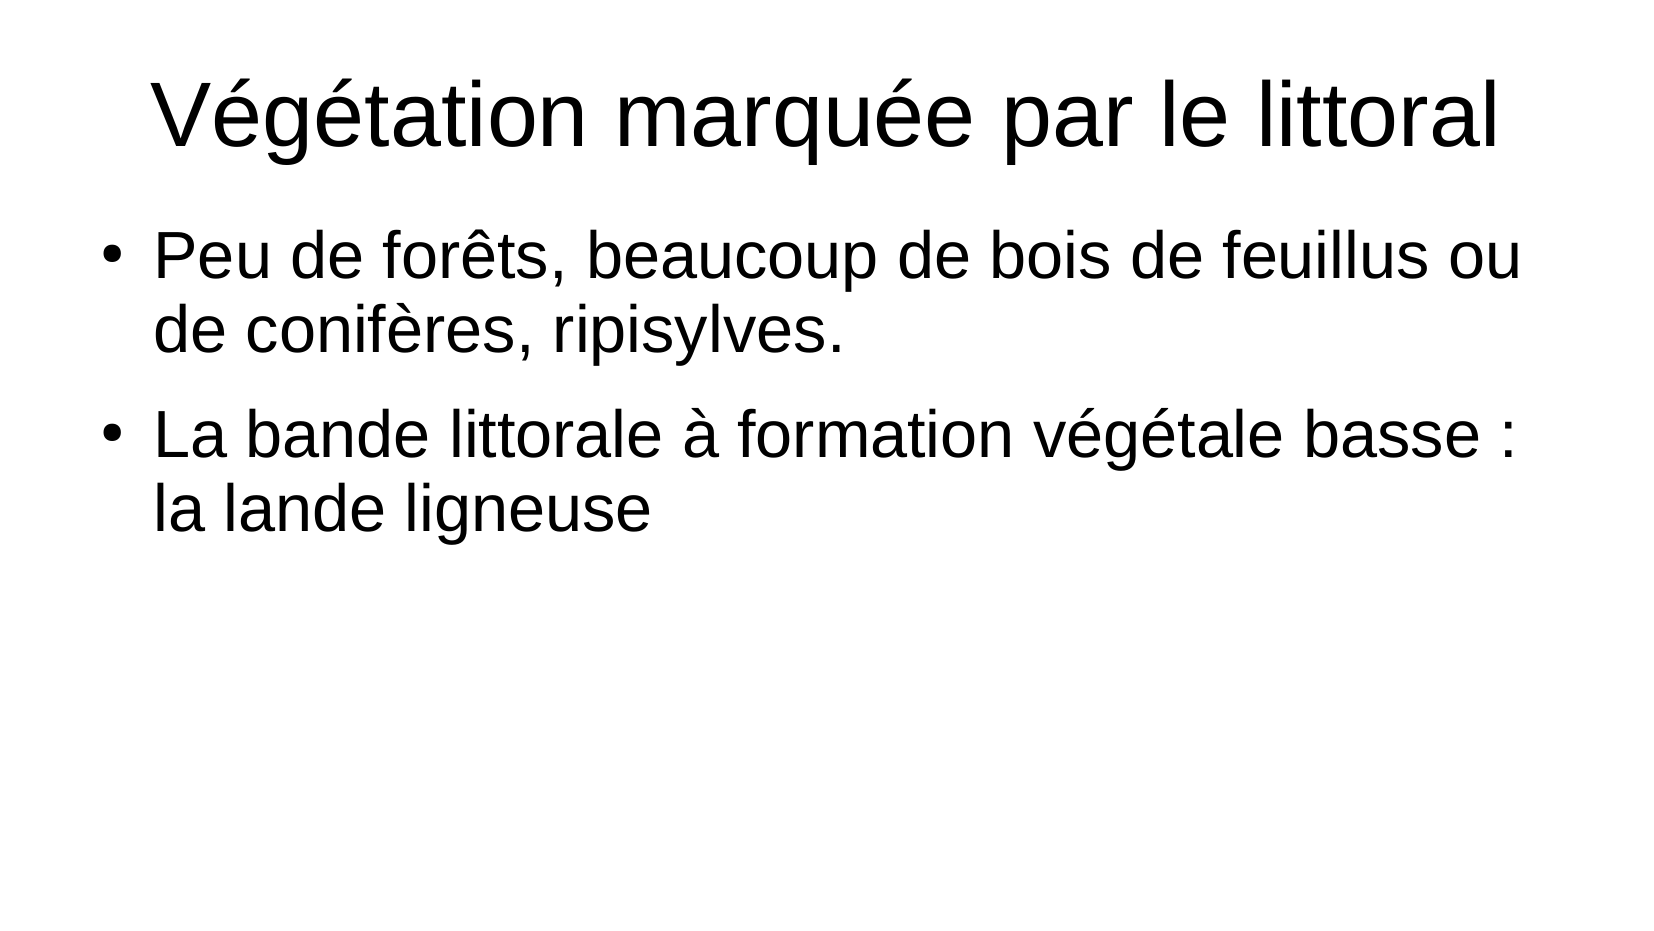

# Végétation marquée par le littoral
Peu de forêts, beaucoup de bois de feuillus ou de conifères, ripisylves.
La bande littorale à formation végétale basse : la lande ligneuse